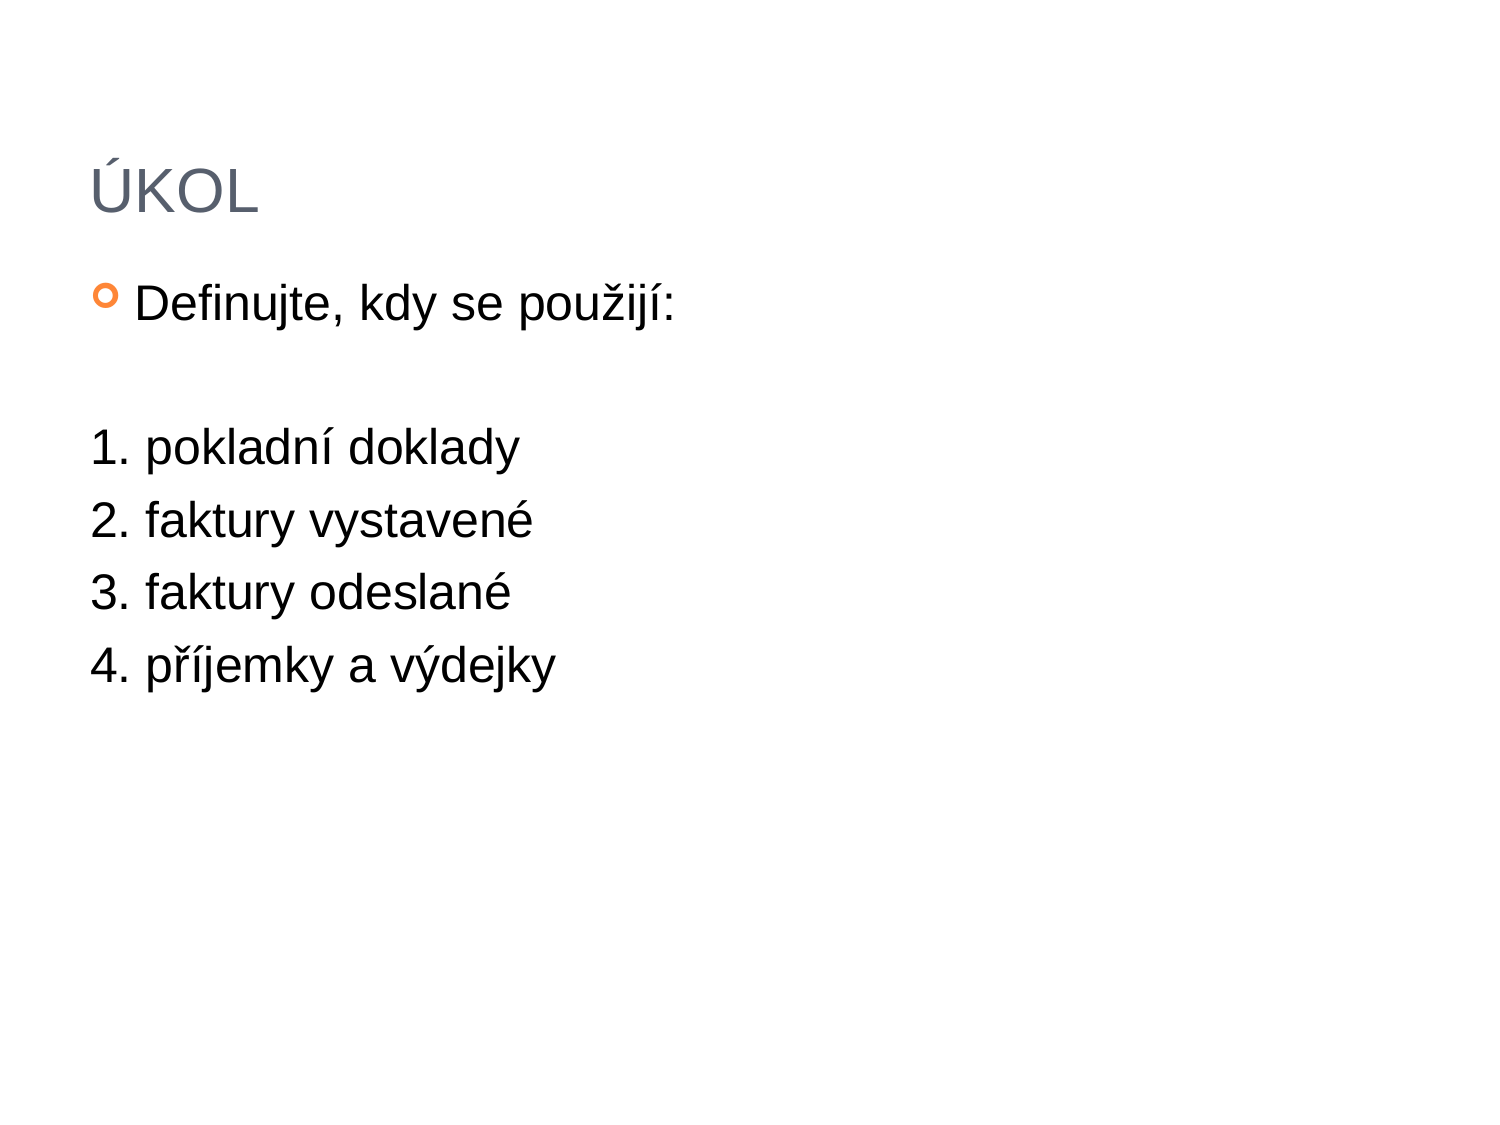

# ÚKOL
Definujte, kdy se použijí:
1. pokladní doklady
2. faktury vystavené
3. faktury odeslané
4. příjemky a výdejky